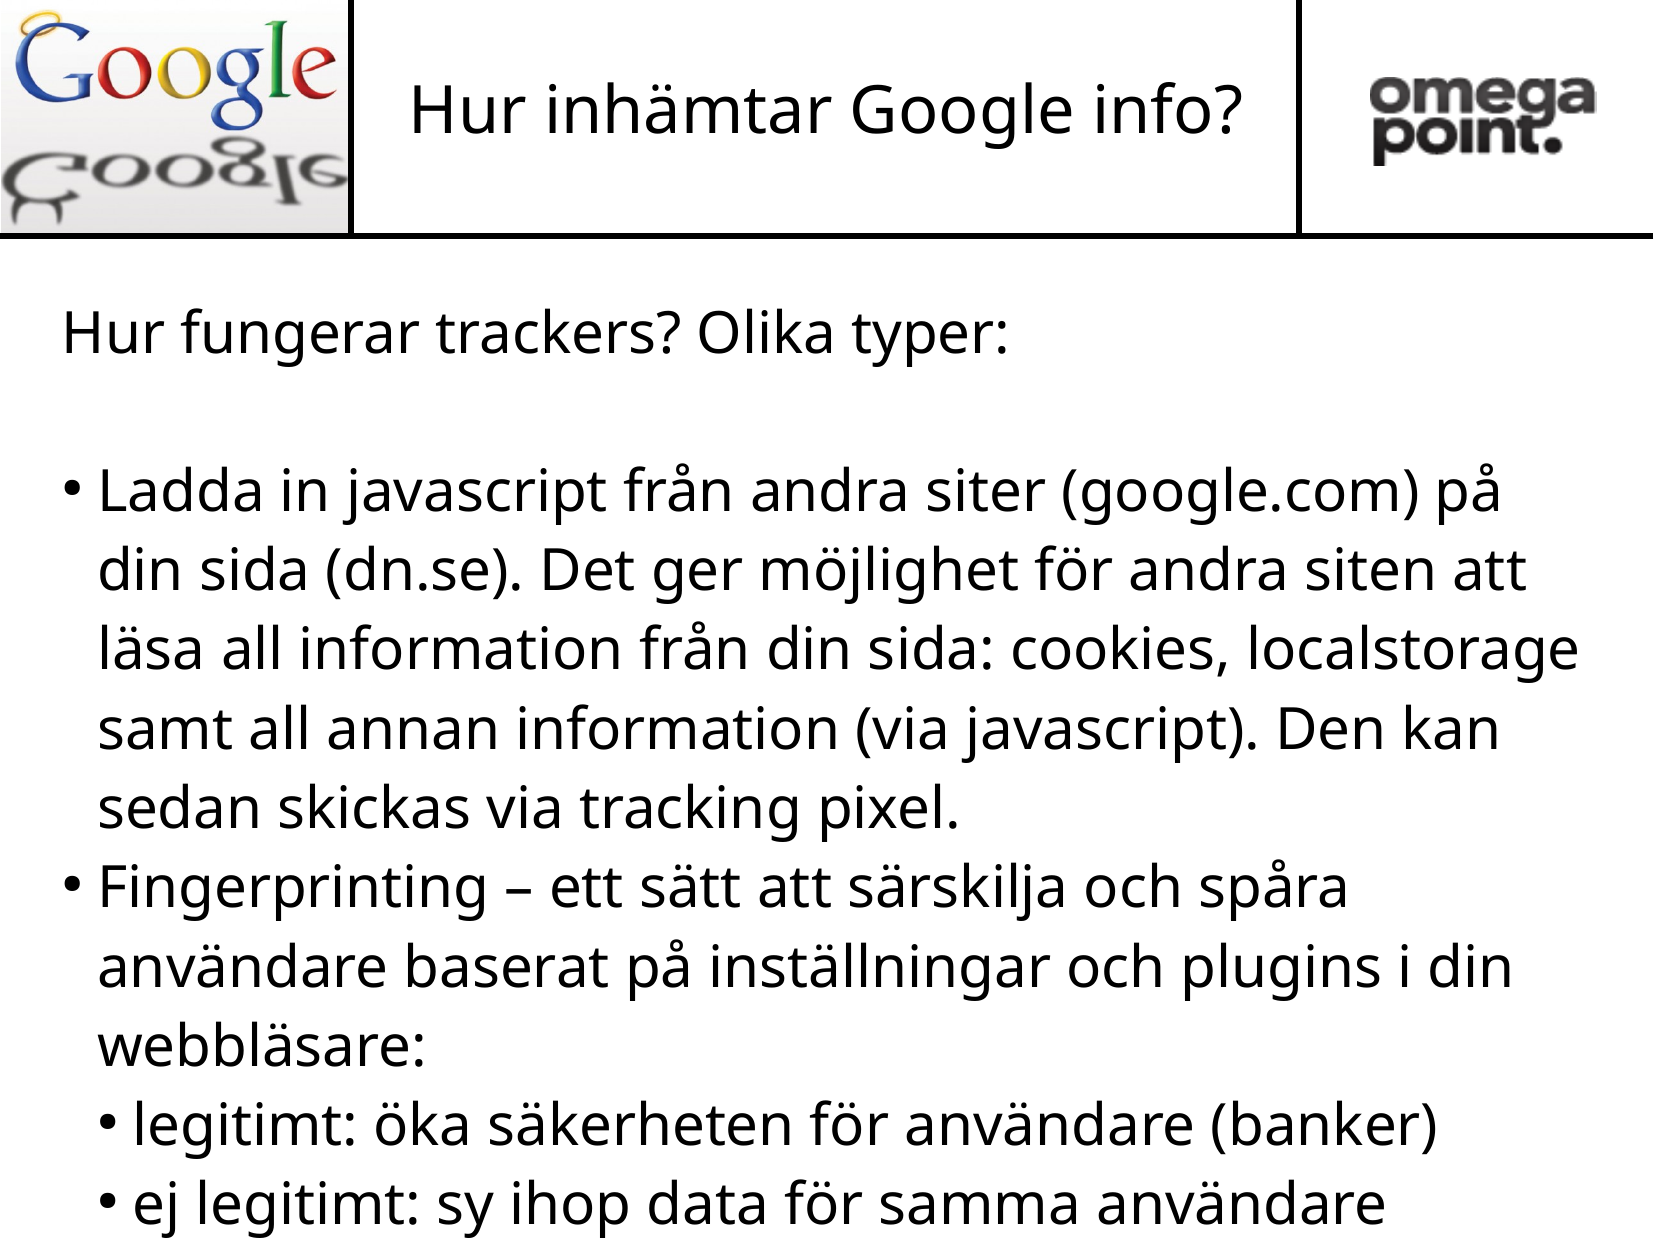

Hur inhämtar Google info?
Hur fungerar trackers? Olika typer:
Ladda in javascript från andra siter (google.com) på din sida (dn.se). Det ger möjlighet för andra siten att läsa all information från din sida: cookies, localstorage samt all annan information (via javascript). Den kan sedan skickas via tracking pixel.
Fingerprinting – ett sätt att särskilja och spåra användare baserat på inställningar och plugins i din webbläsare:
legitimt: öka säkerheten för användare (banker)
ej legitimt: sy ihop data för samma användare